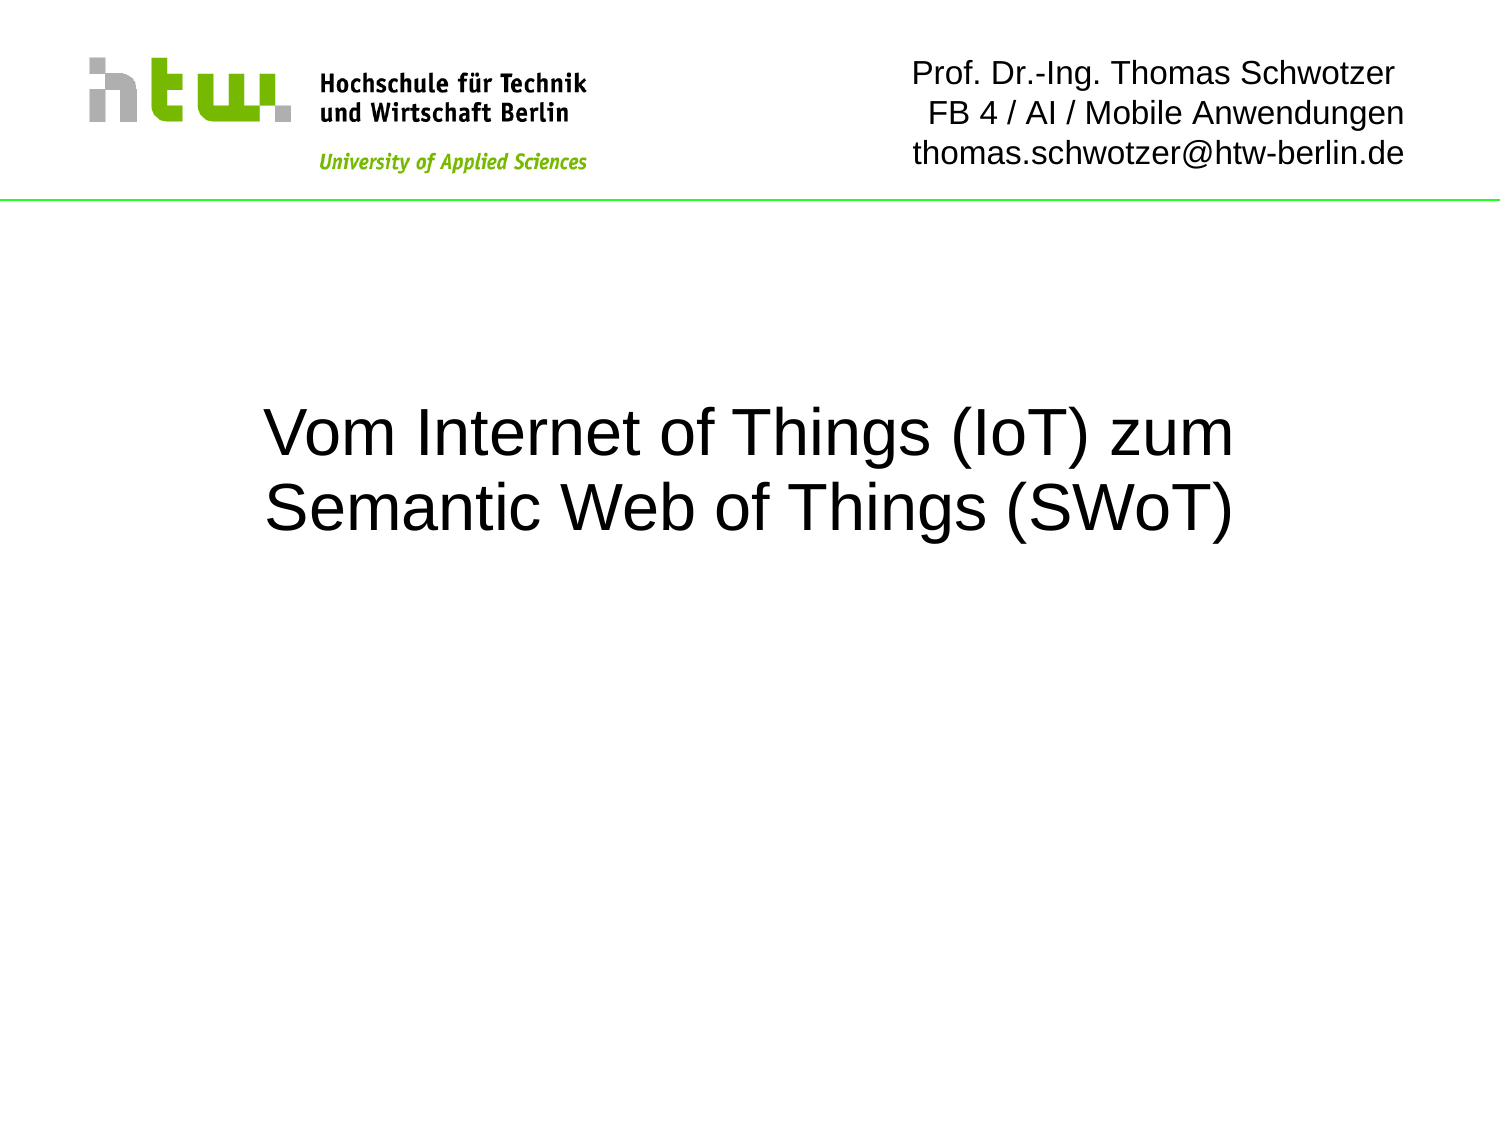

# Vom Internet of Things (IoT) zum Semantic Web of Things (SWoT)